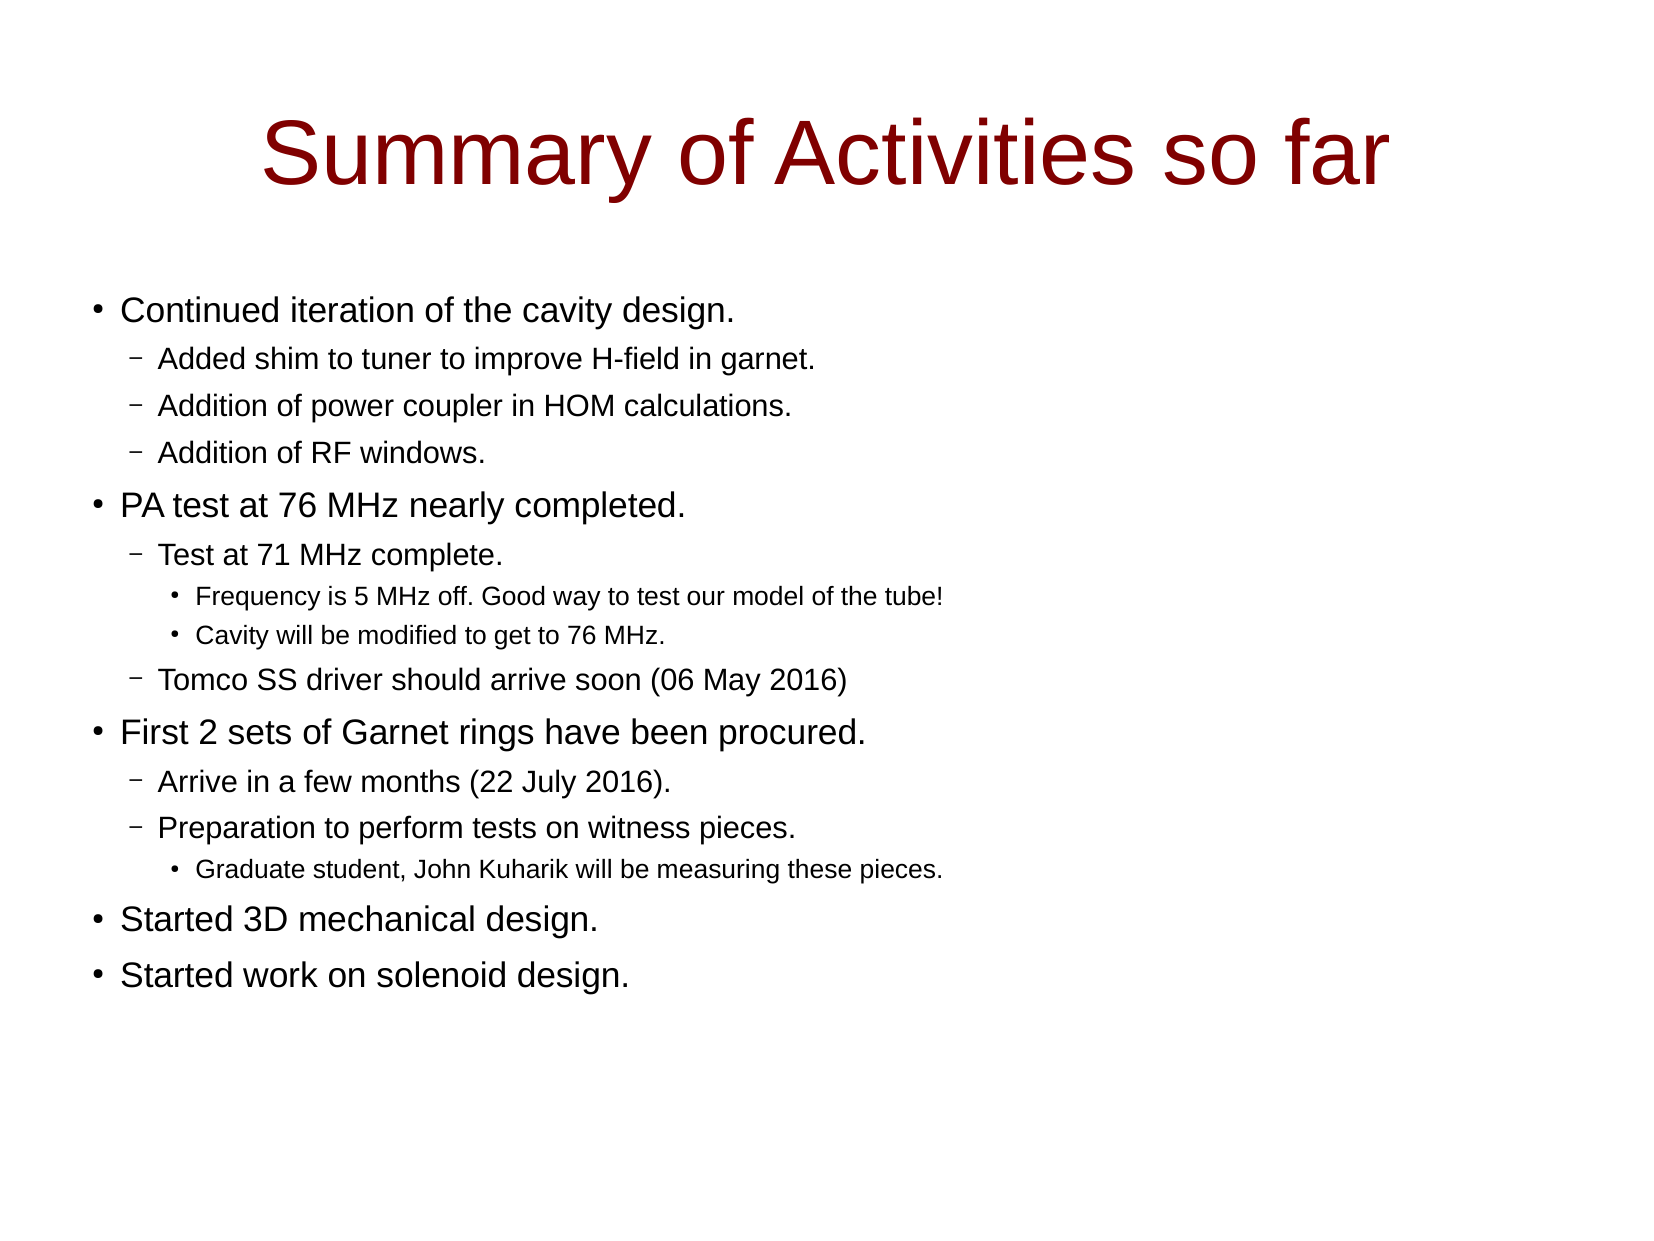

# Summary of Activities so far
Continued iteration of the cavity design.
Added shim to tuner to improve H-field in garnet.
Addition of power coupler in HOM calculations.
Addition of RF windows.
PA test at 76 MHz nearly completed.
Test at 71 MHz complete.
Frequency is 5 MHz off. Good way to test our model of the tube!
Cavity will be modified to get to 76 MHz.
Tomco SS driver should arrive soon (06 May 2016)
First 2 sets of Garnet rings have been procured.
Arrive in a few months (22 July 2016).
Preparation to perform tests on witness pieces.
Graduate student, John Kuharik will be measuring these pieces.
Started 3D mechanical design.
Started work on solenoid design.